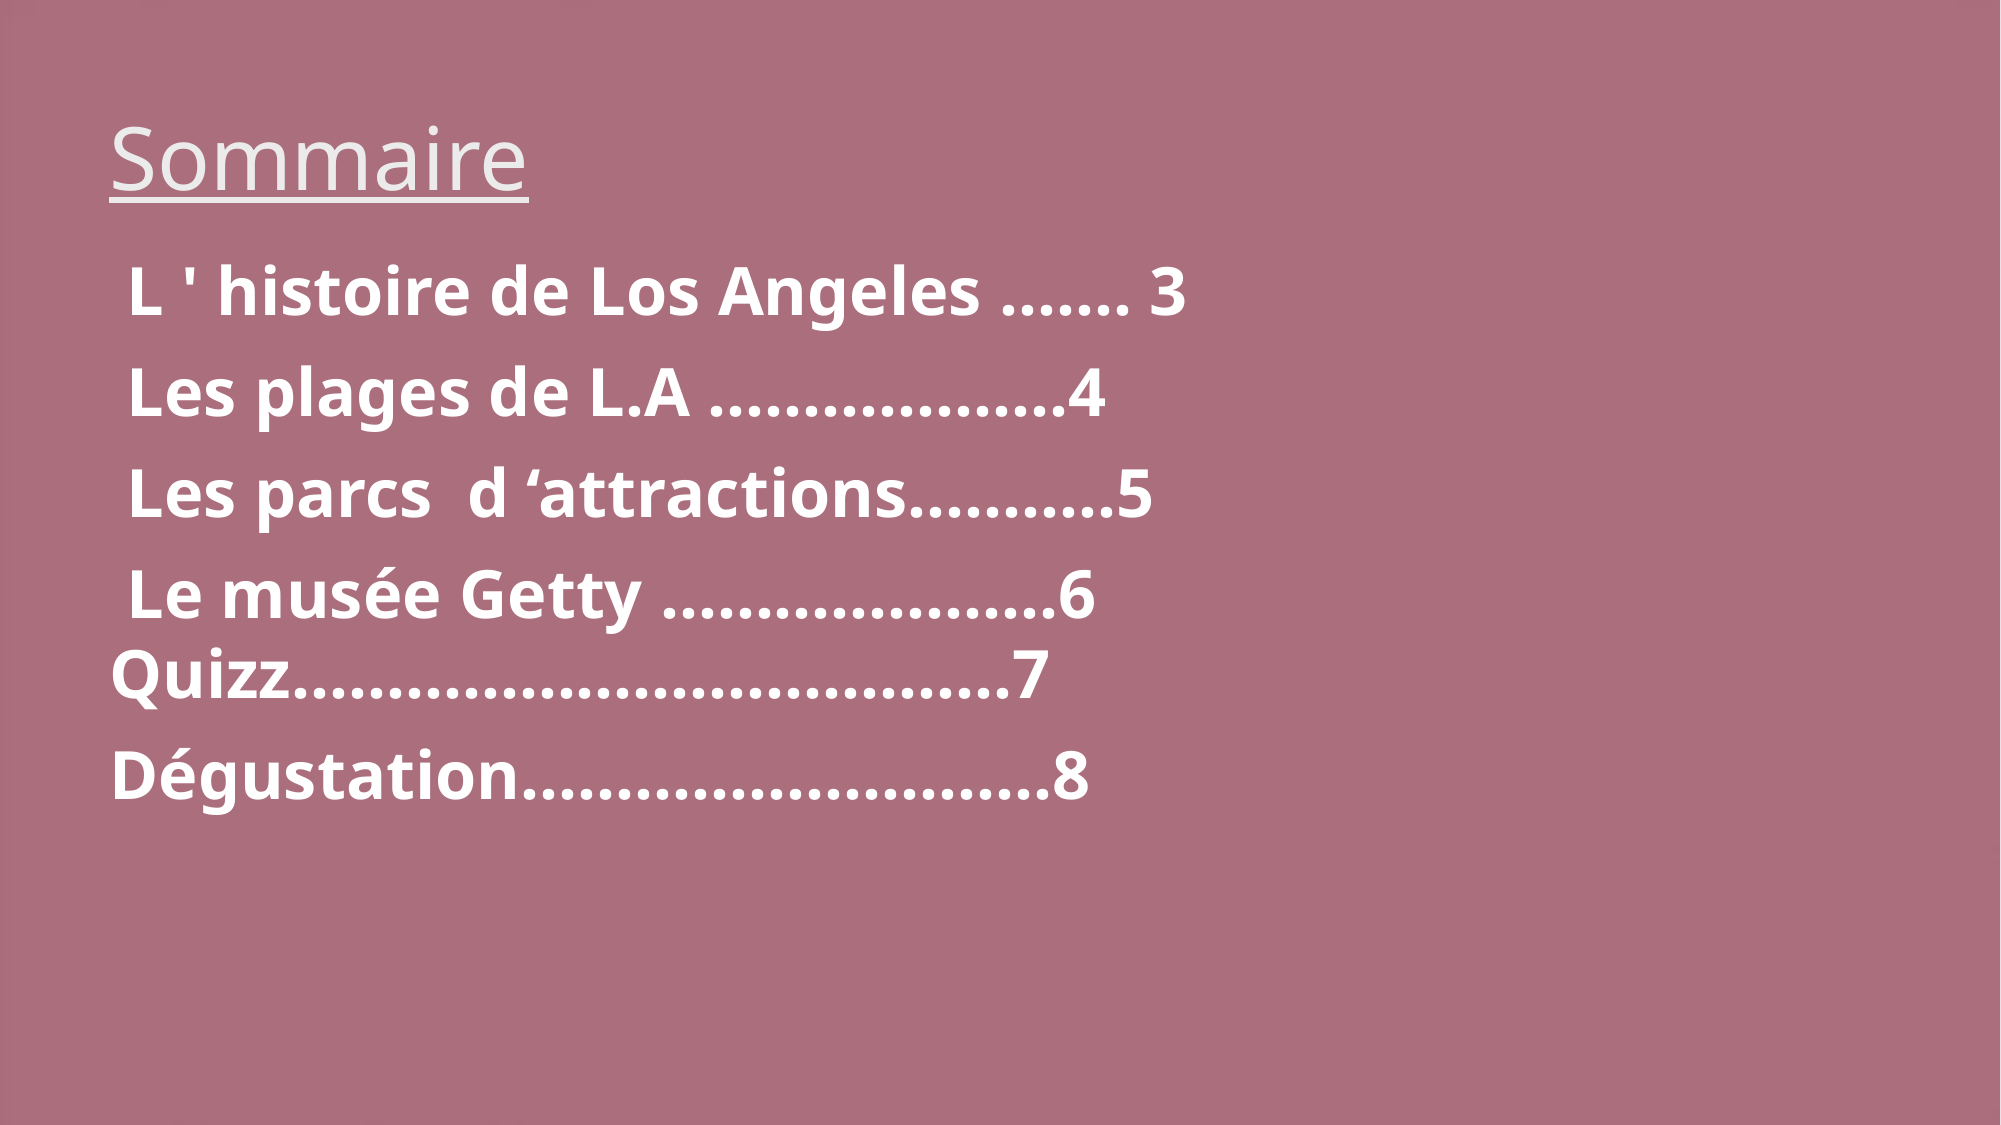

# Sommaire
 L ' histoire de Los Angeles ……. 3
 Les plages de L.A ……………….4
 Les parcs d ‘attractions………..5
 Le musée Getty …………………6 Quizz………………………………..7
Dégustation……………………….8